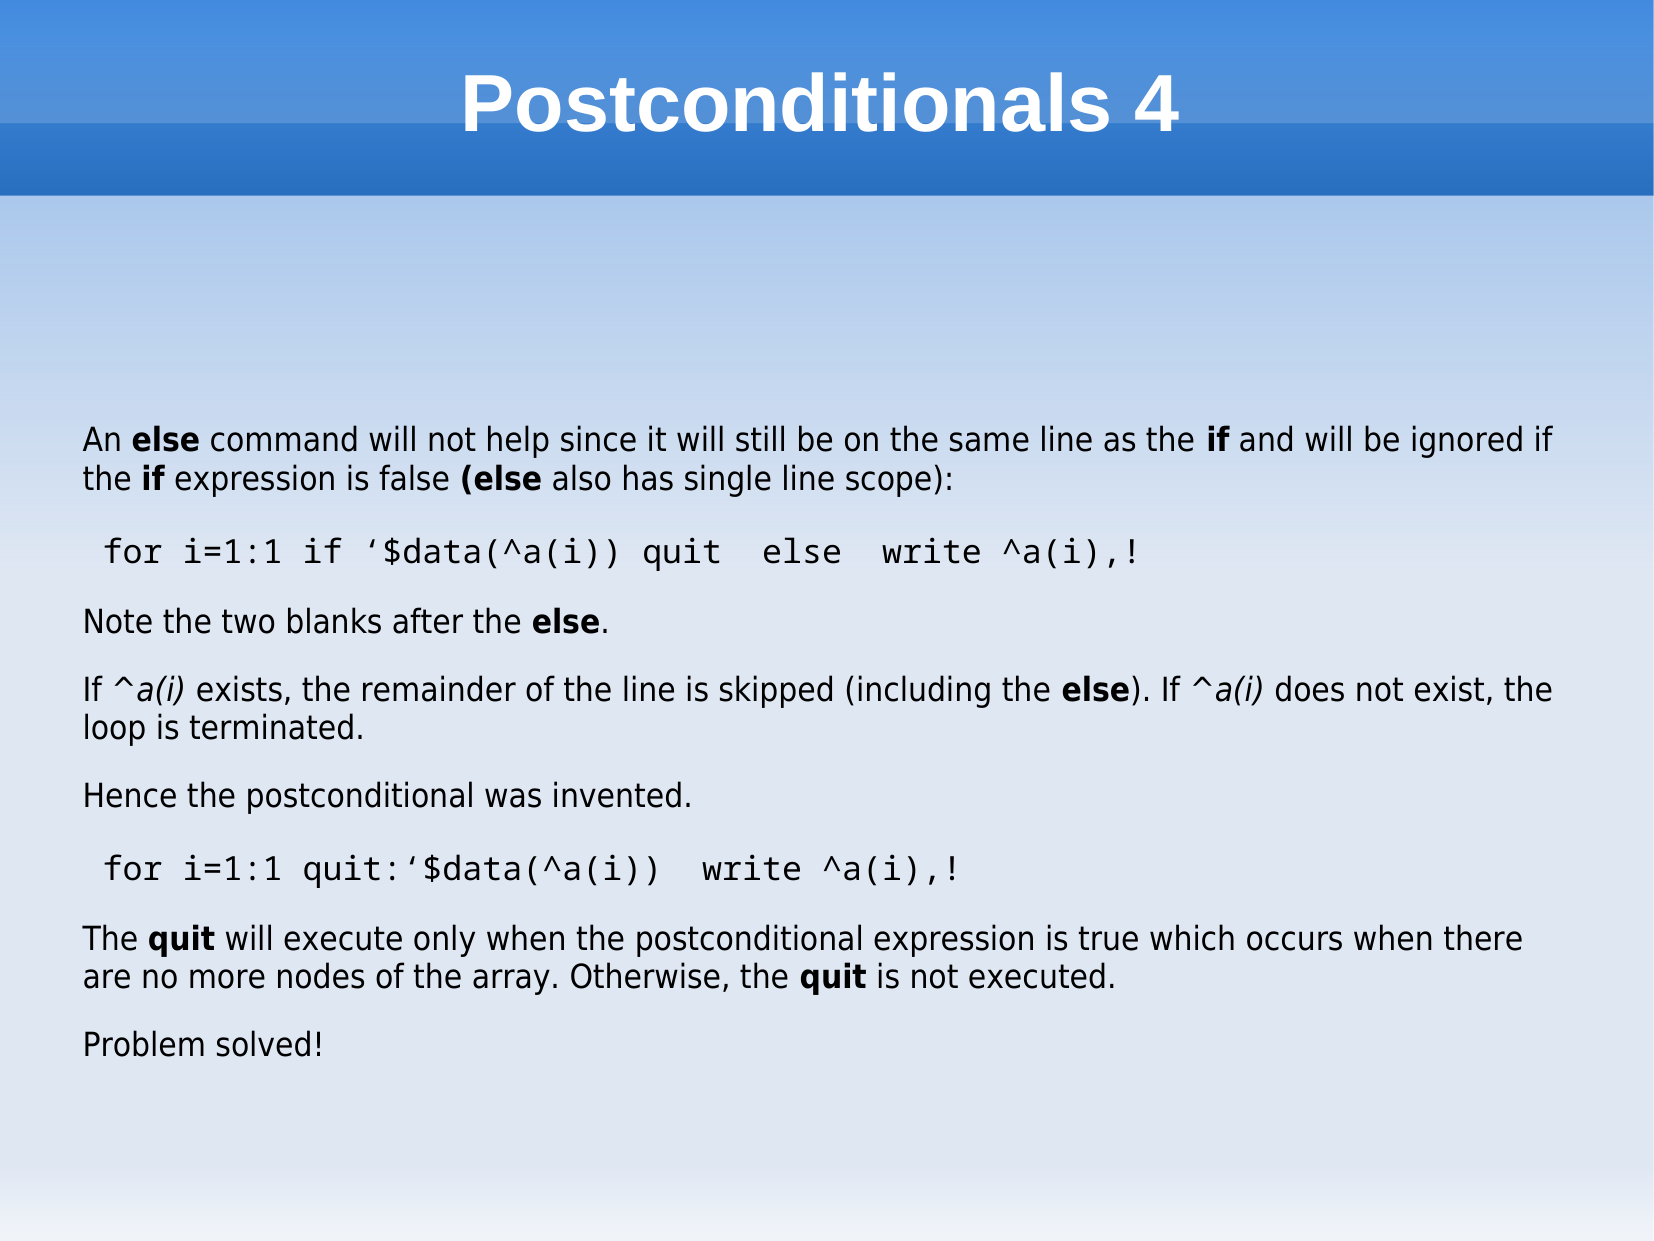

# Postconditionals 4
An else command will not help since it will still be on the same line as the if and will be ignored if the if expression is false (else also has single line scope):
 for i=1:1 if ‘$data(^a(i)) quit else write ^a(i),!
Note the two blanks after the else.
If ^a(i) exists, the remainder of the line is skipped (including the else). If ^a(i) does not exist, the loop is terminated.
Hence the postconditional was invented.
 for i=1:1 quit:‘$data(^a(i)) write ^a(i),!
The quit will execute only when the postconditional expression is true which occurs when there are no more nodes of the array. Otherwise, the quit is not executed.
Problem solved!